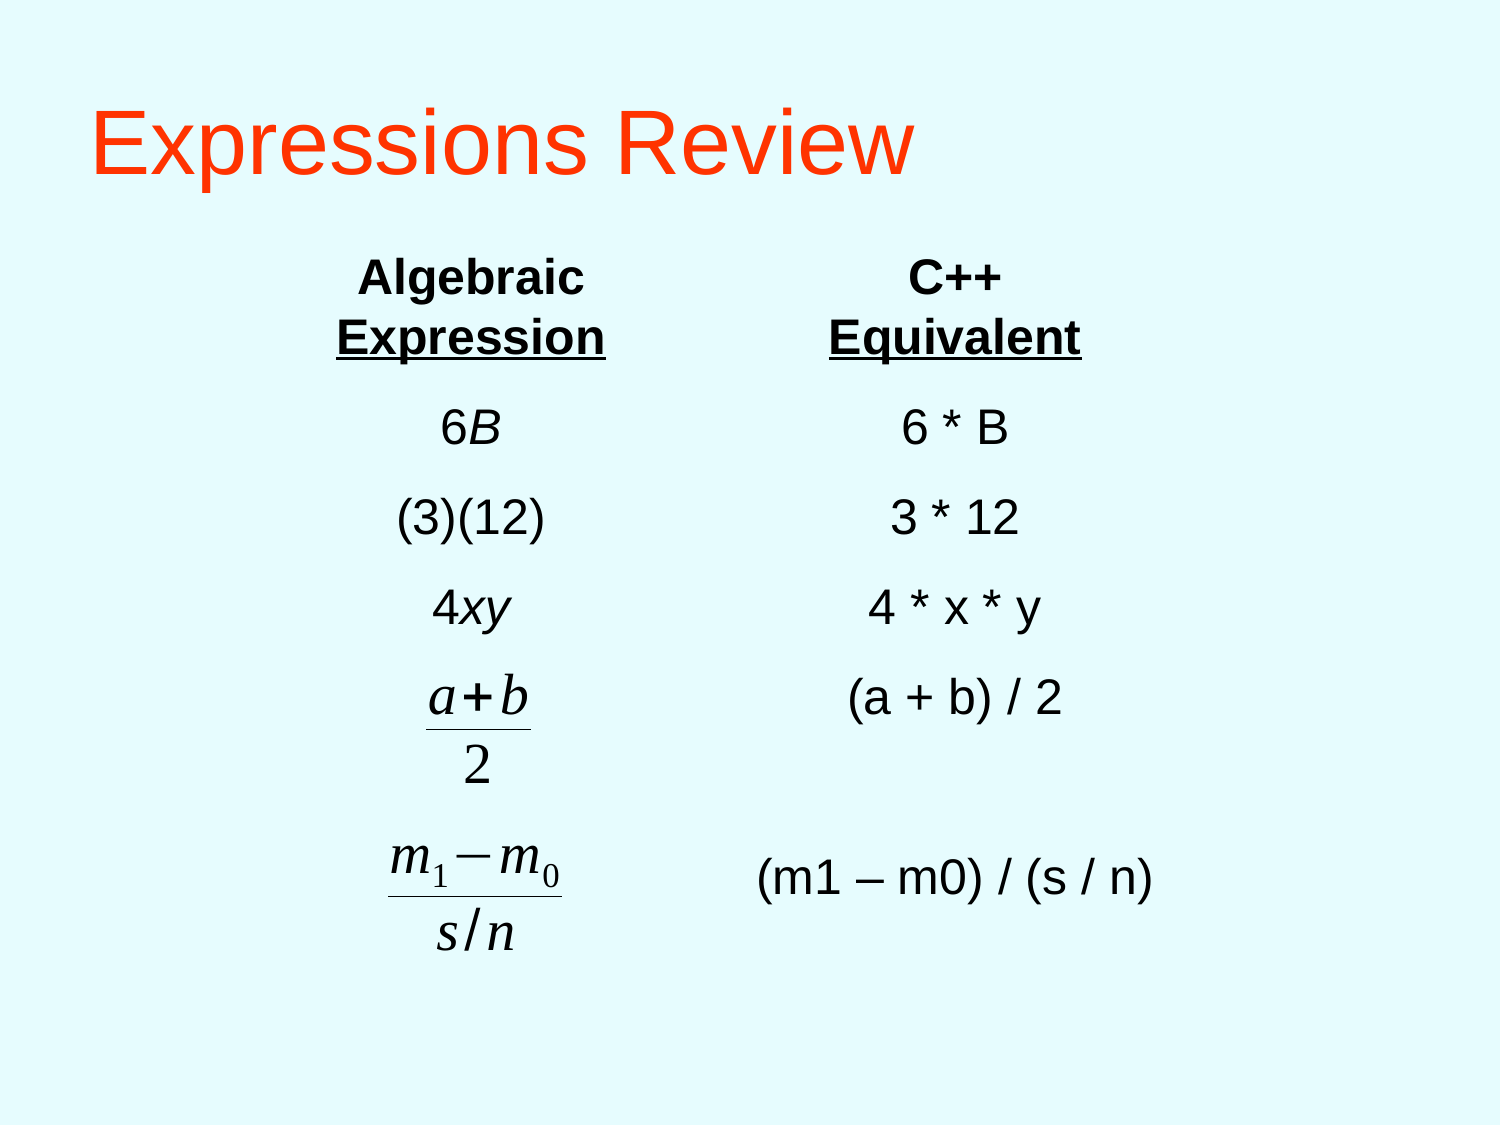

# Expressions Review
Algebraic Expression
6B
(3)(12)
4xy
C++
Equivalent
6 * B
3 * 12
4 * x * y
(a + b) / 2
(m1 – m0) / (s / n)